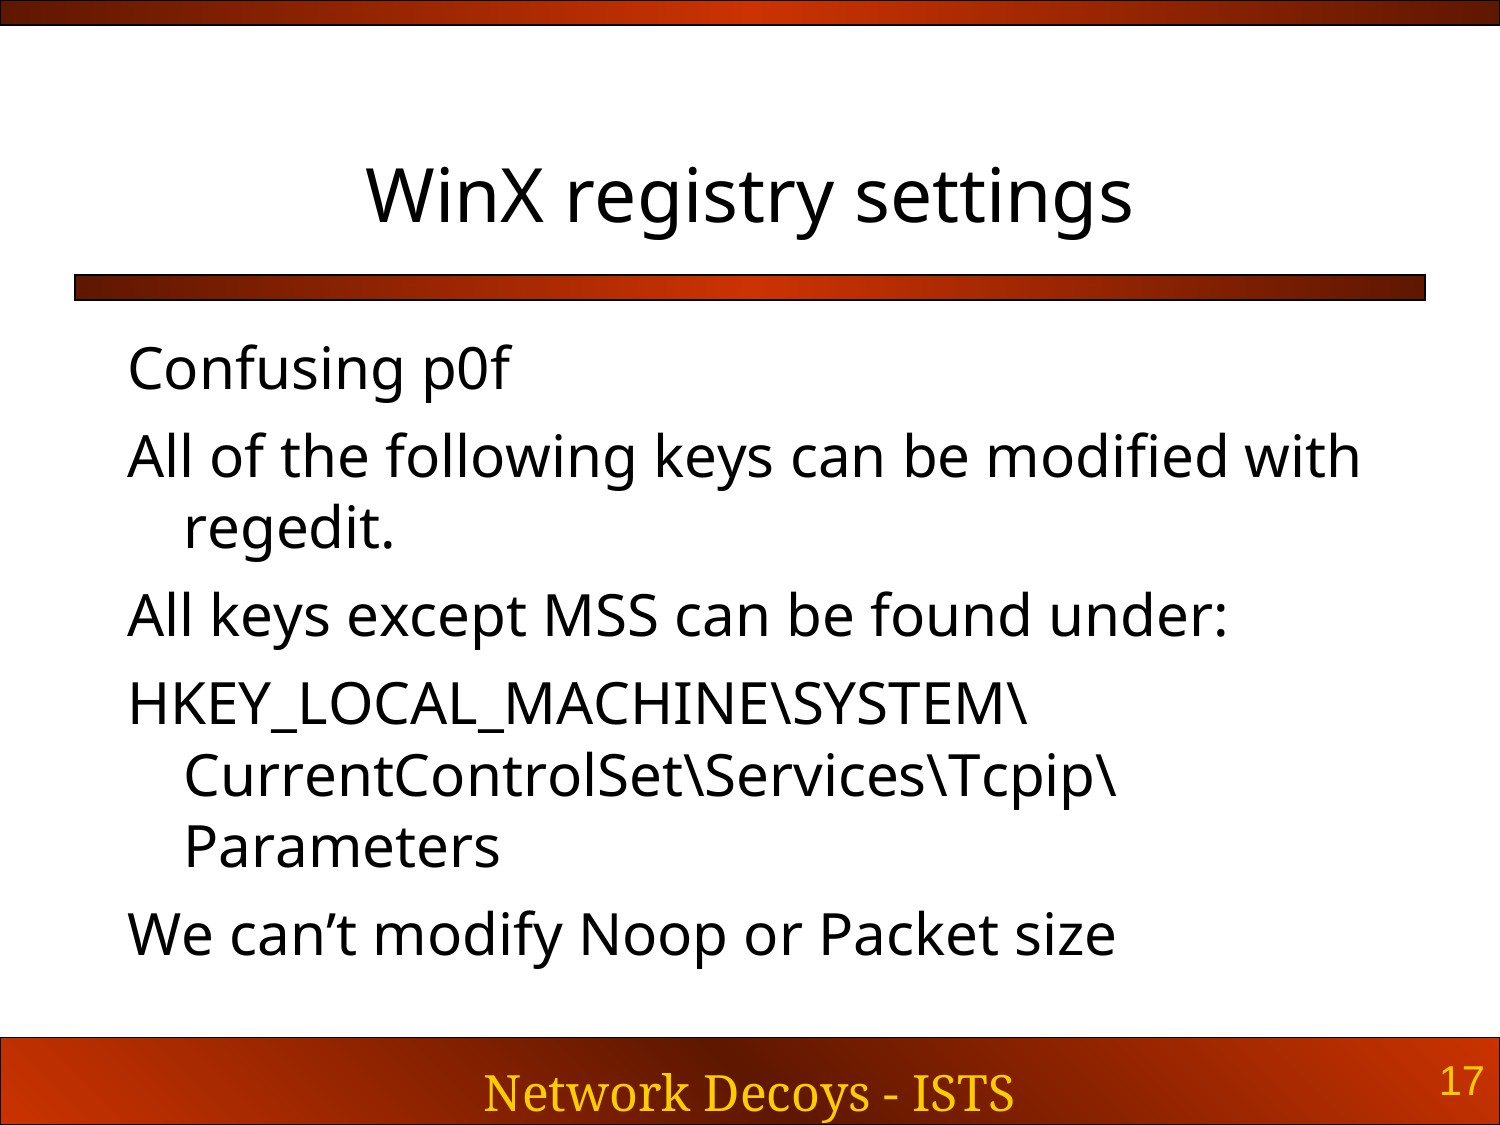

# WinX registry settings
Confusing p0f
All of the following keys can be modified with regedit.
All keys except MSS can be found under:
HKEY_LOCAL_MACHINE\SYSTEM\CurrentControlSet\Services\Tcpip\Parameters
We can’t modify Noop or Packet size